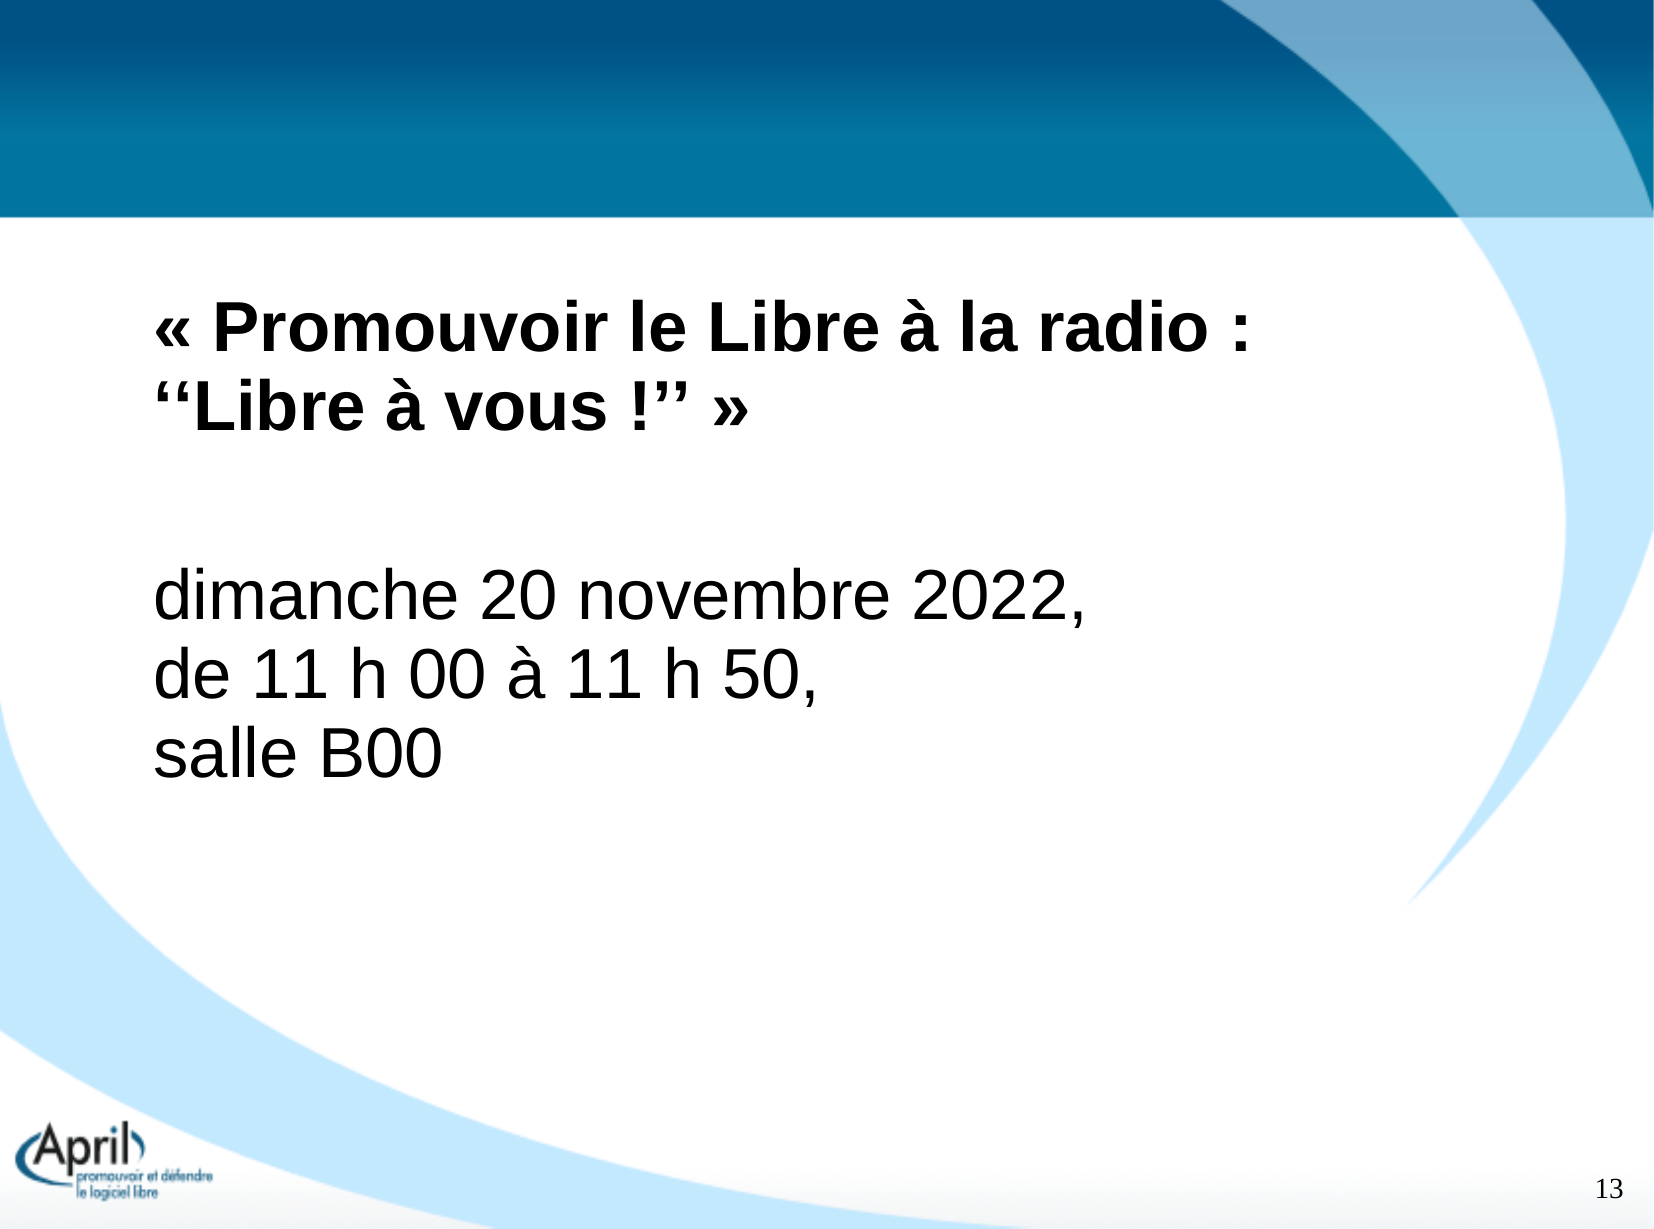

#
« Promouvoir le Libre à la radio :
‘‘Libre à vous !’’ »
dimanche 20 novembre 2022,
de 11 h 00 à 11 h 50,
salle B00
13